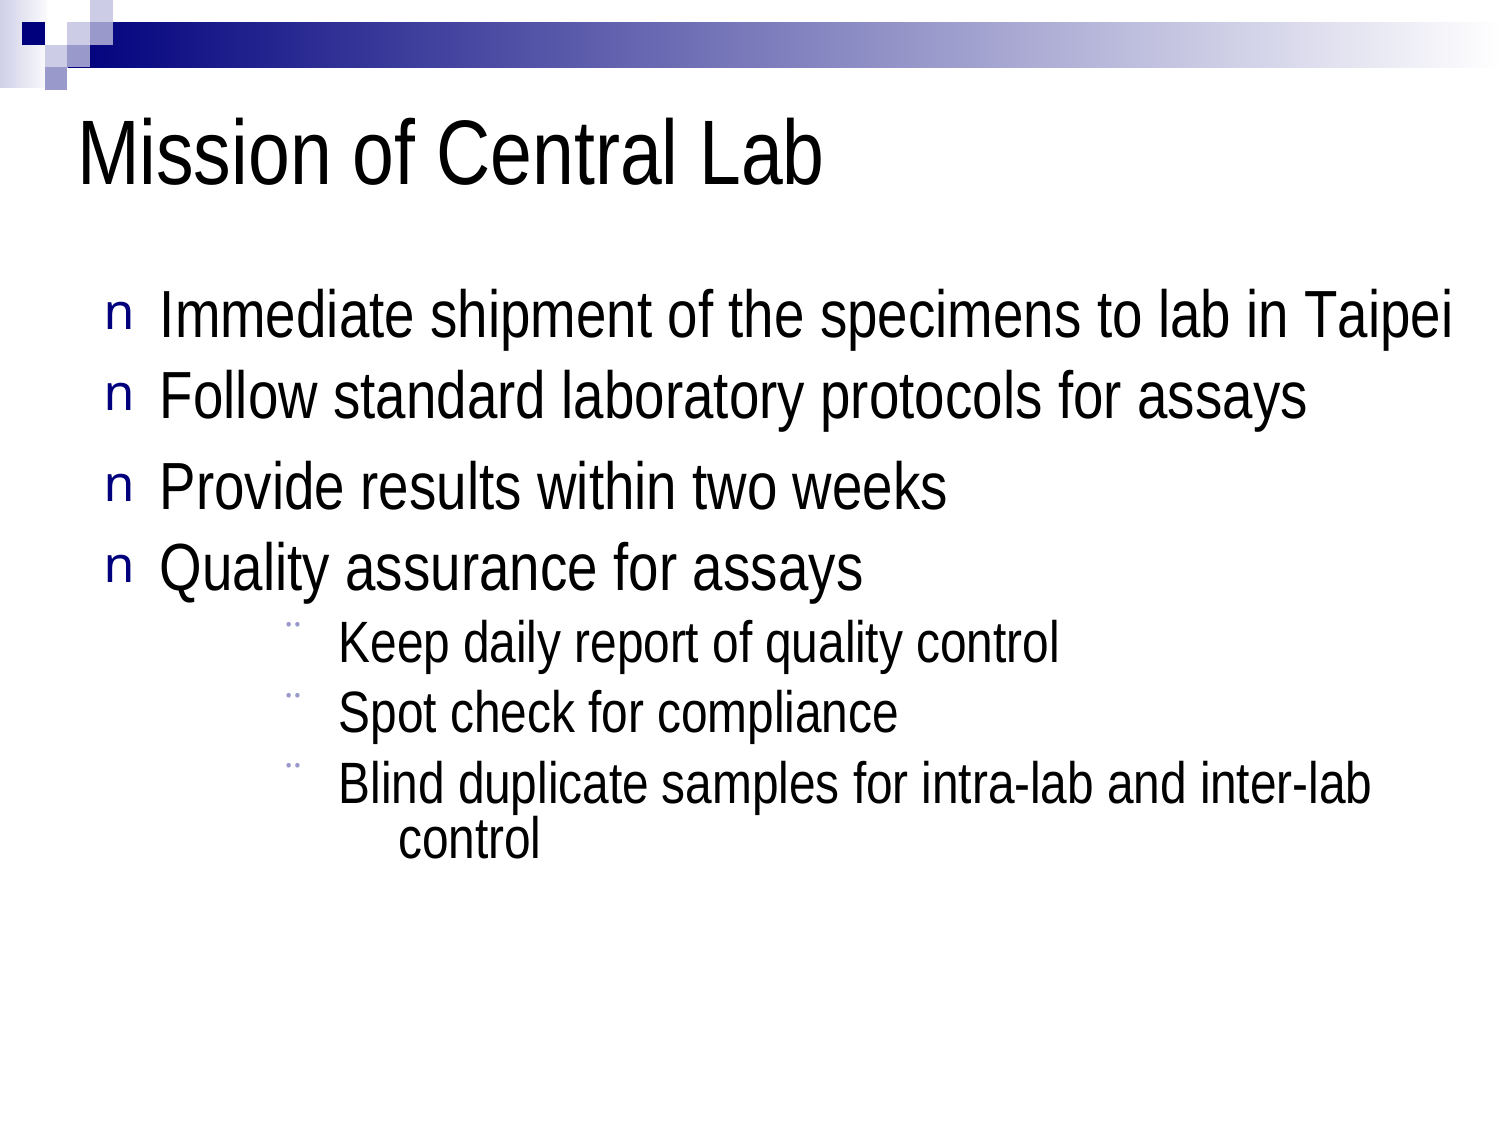

# Mission of Central Lab
Immediate shipment of the specimens to lab in Taipei
Follow standard laboratory protocols for assays
Provide results within two weeks
Quality assurance for assays
Keep daily report of quality control
Spot check for compliance
Blind duplicate samples for intra-lab and inter-lab control